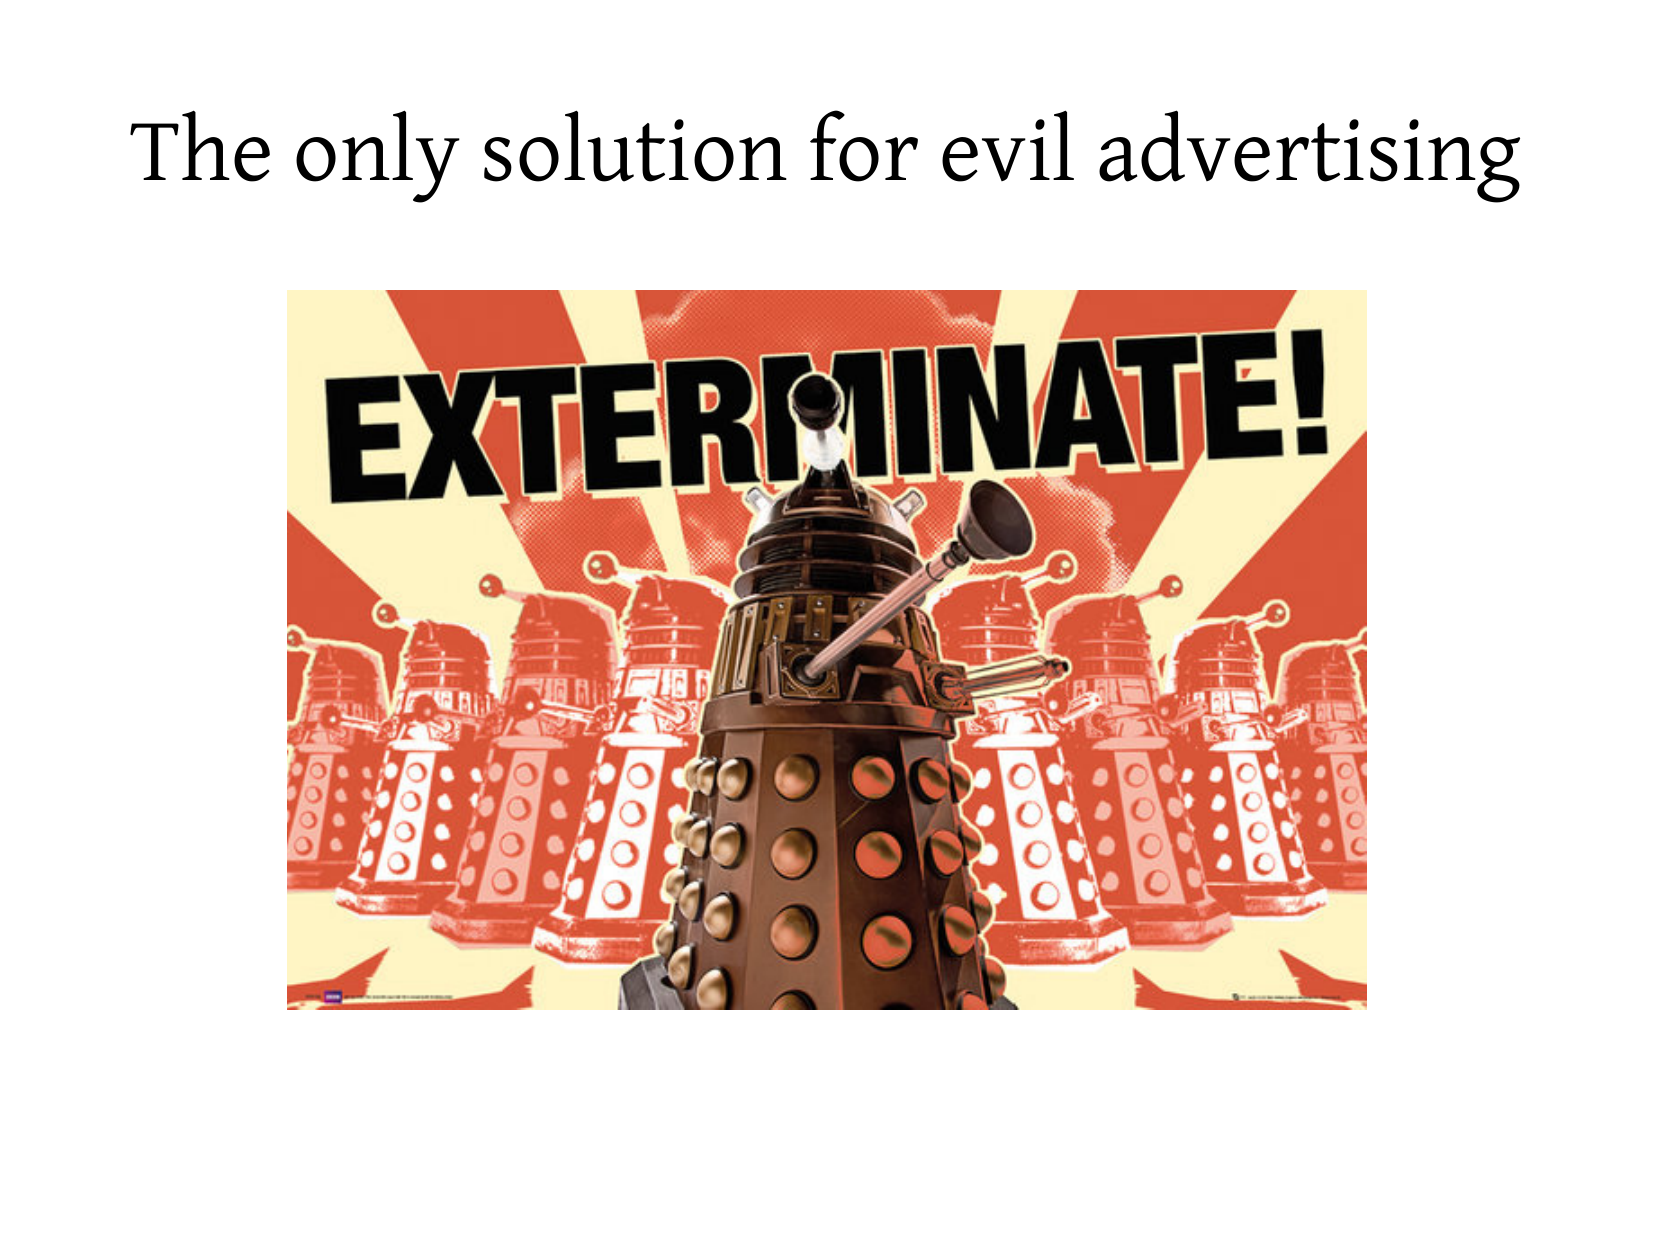

# The only solution for evil advertising